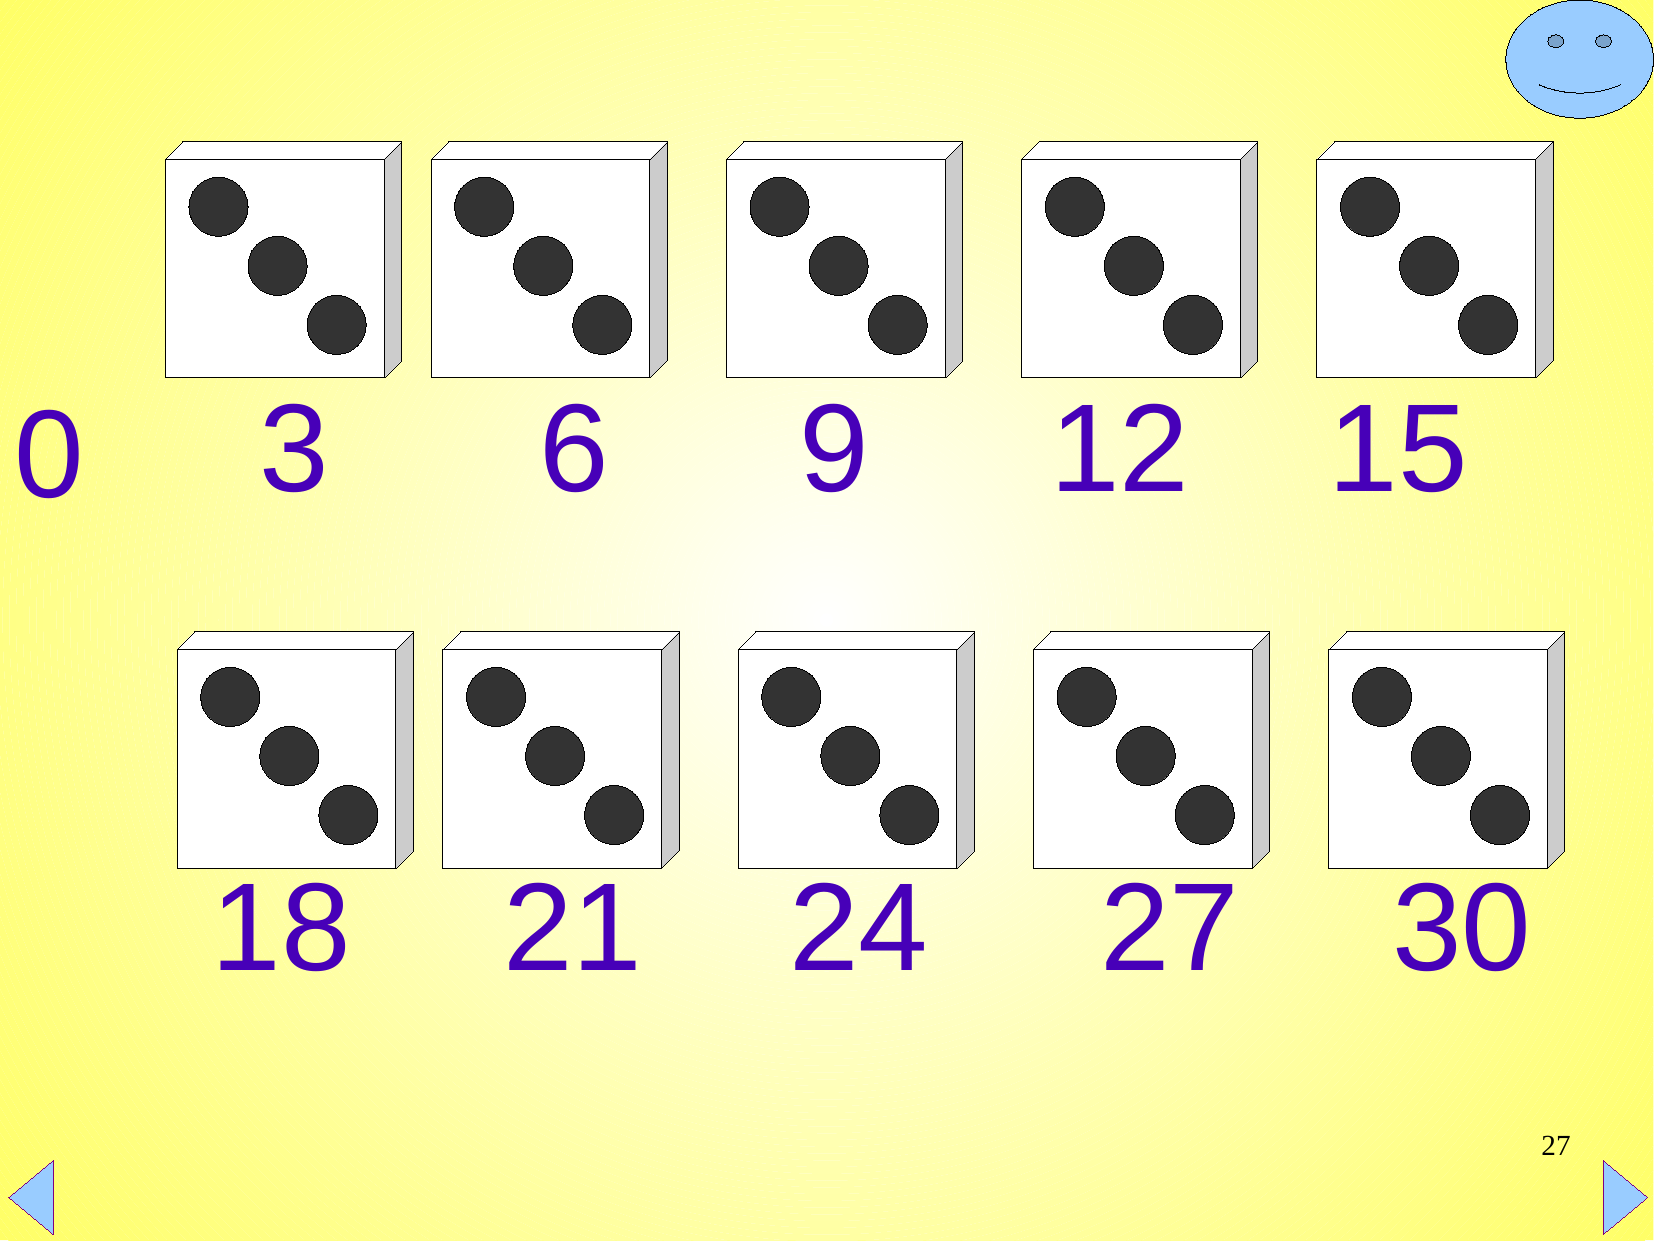

3
6
9
12
15
0
18
21
24
27
30
27